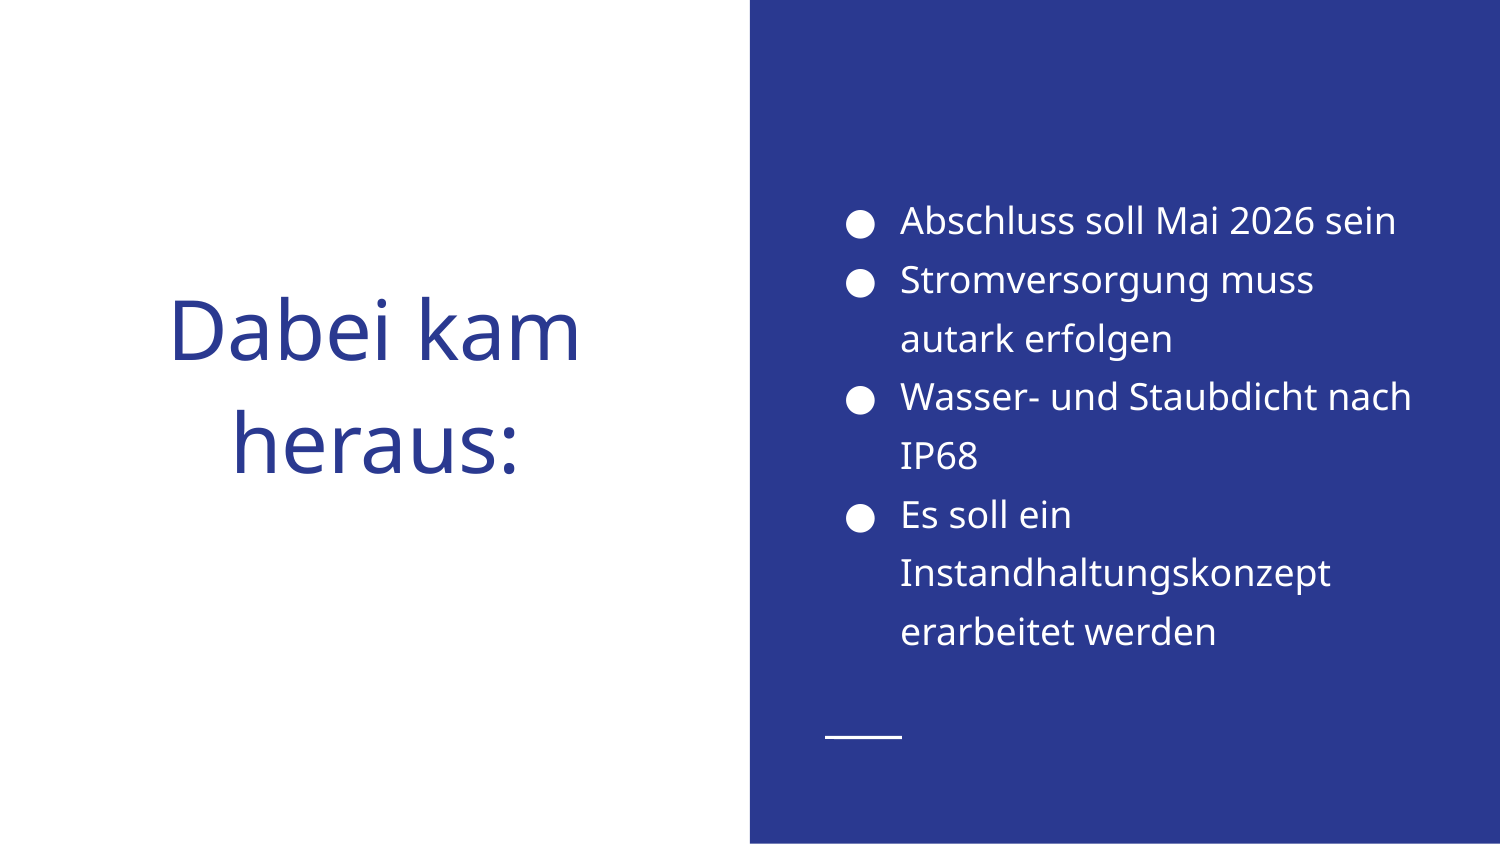

Abschluss soll Mai 2026 sein
Stromversorgung muss autark erfolgen
Wasser- und Staubdicht nach IP68
Es soll ein Instandhaltungskonzept erarbeitet werden
# Dabei kam heraus: